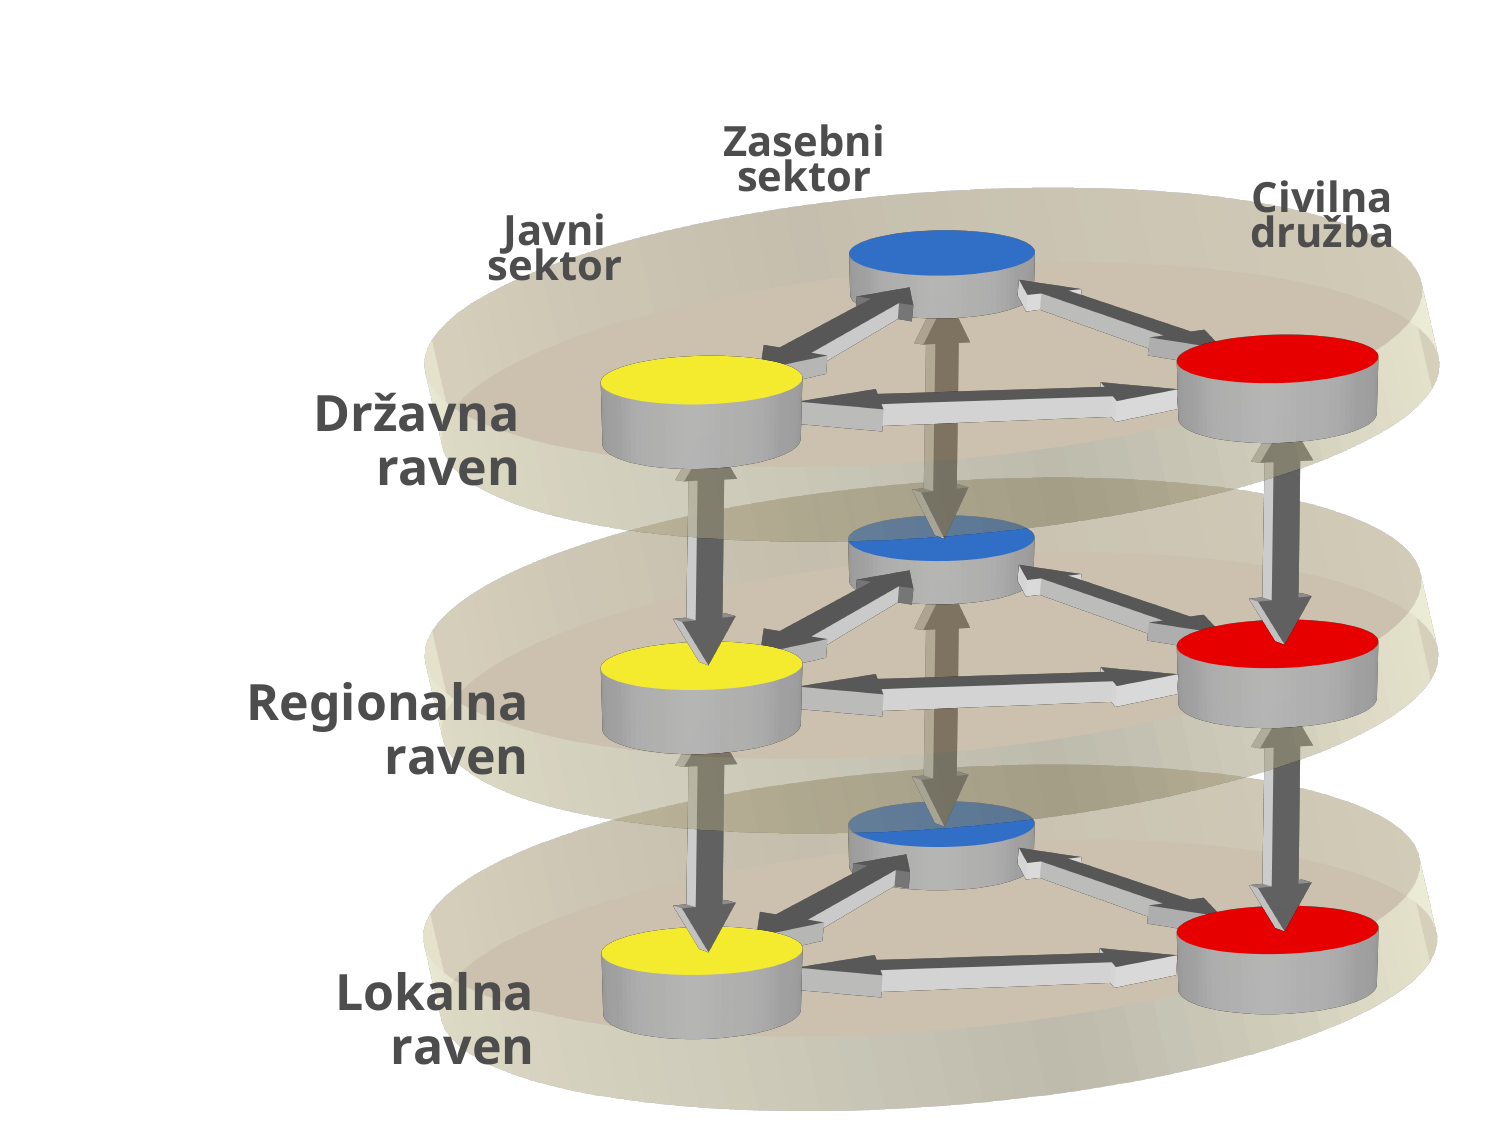

Zasebni
sektor
Civilna
družba
Javni
sektor
Državna
raven
Regionalna
raven
Lokalna
raven